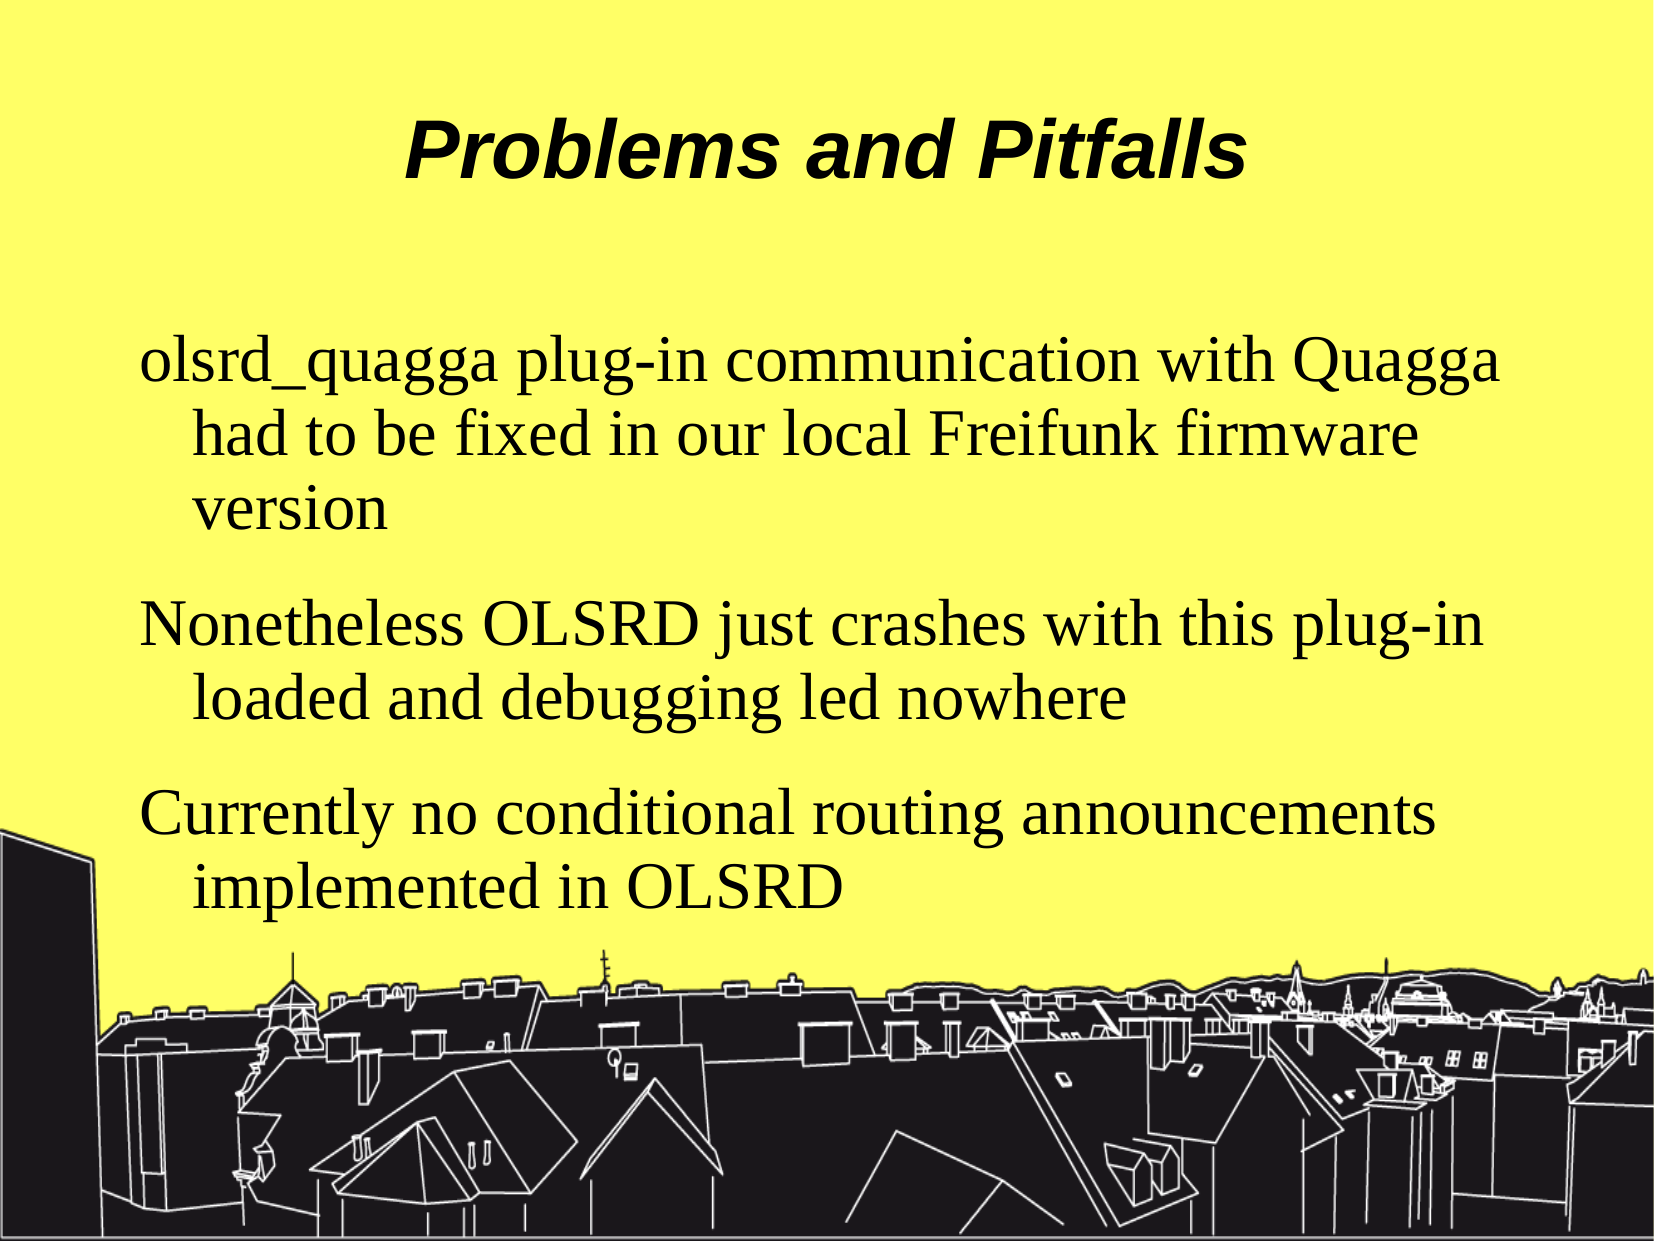

# Problems and Pitfalls
olsrd_quagga plug-in communication with Quagga had to be fixed in our local Freifunk firmware version
Nonetheless OLSRD just crashes with this plug-in loaded and debugging led nowhere
Currently no conditional routing announcements implemented in OLSRD